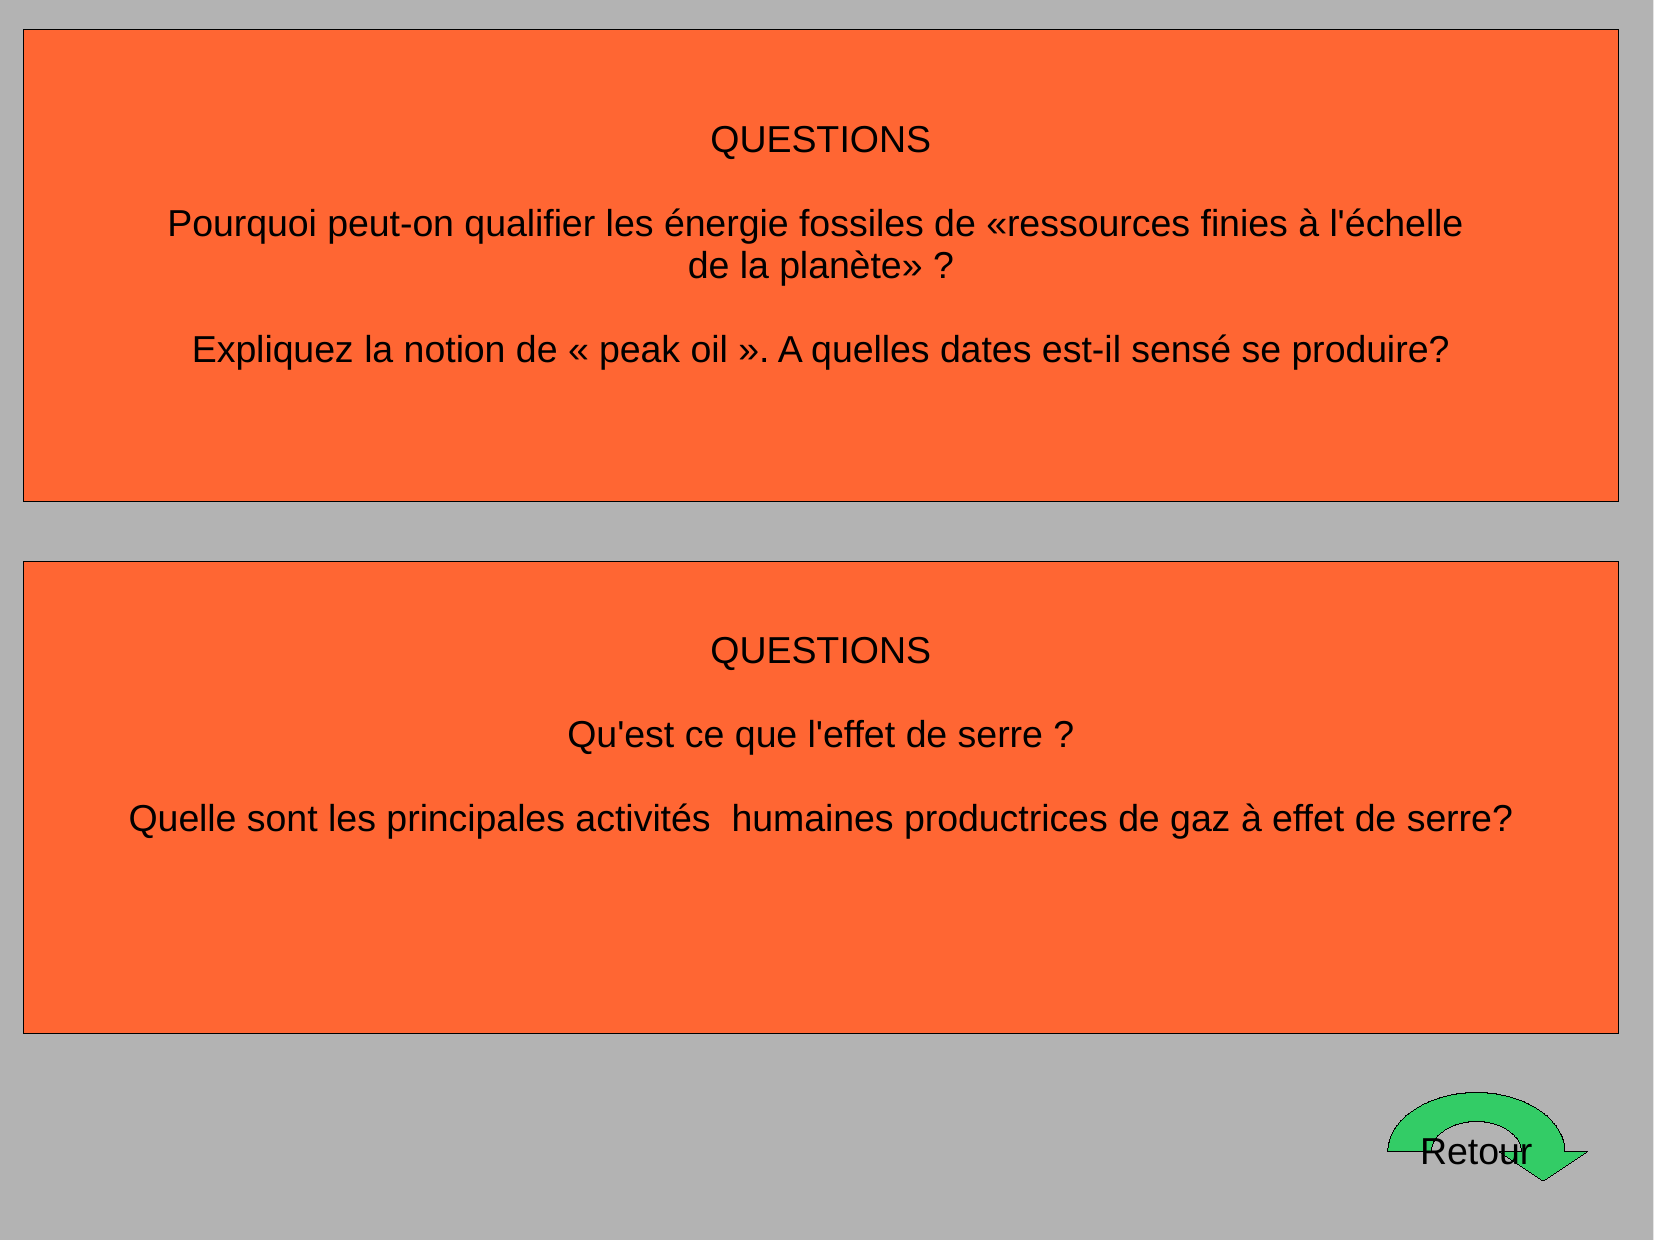

QUESTIONS
Pourquoi peut-on qualifier les énergie fossiles de «ressources finies à l'échelle
de la planète» ?
Expliquez la notion de « peak oil ». A quelles dates est-il sensé se produire?
QUESTIONS
Qu'est ce que l'effet de serre ?
Quelle sont les principales activités humaines productrices de gaz à effet de serre?
Retour